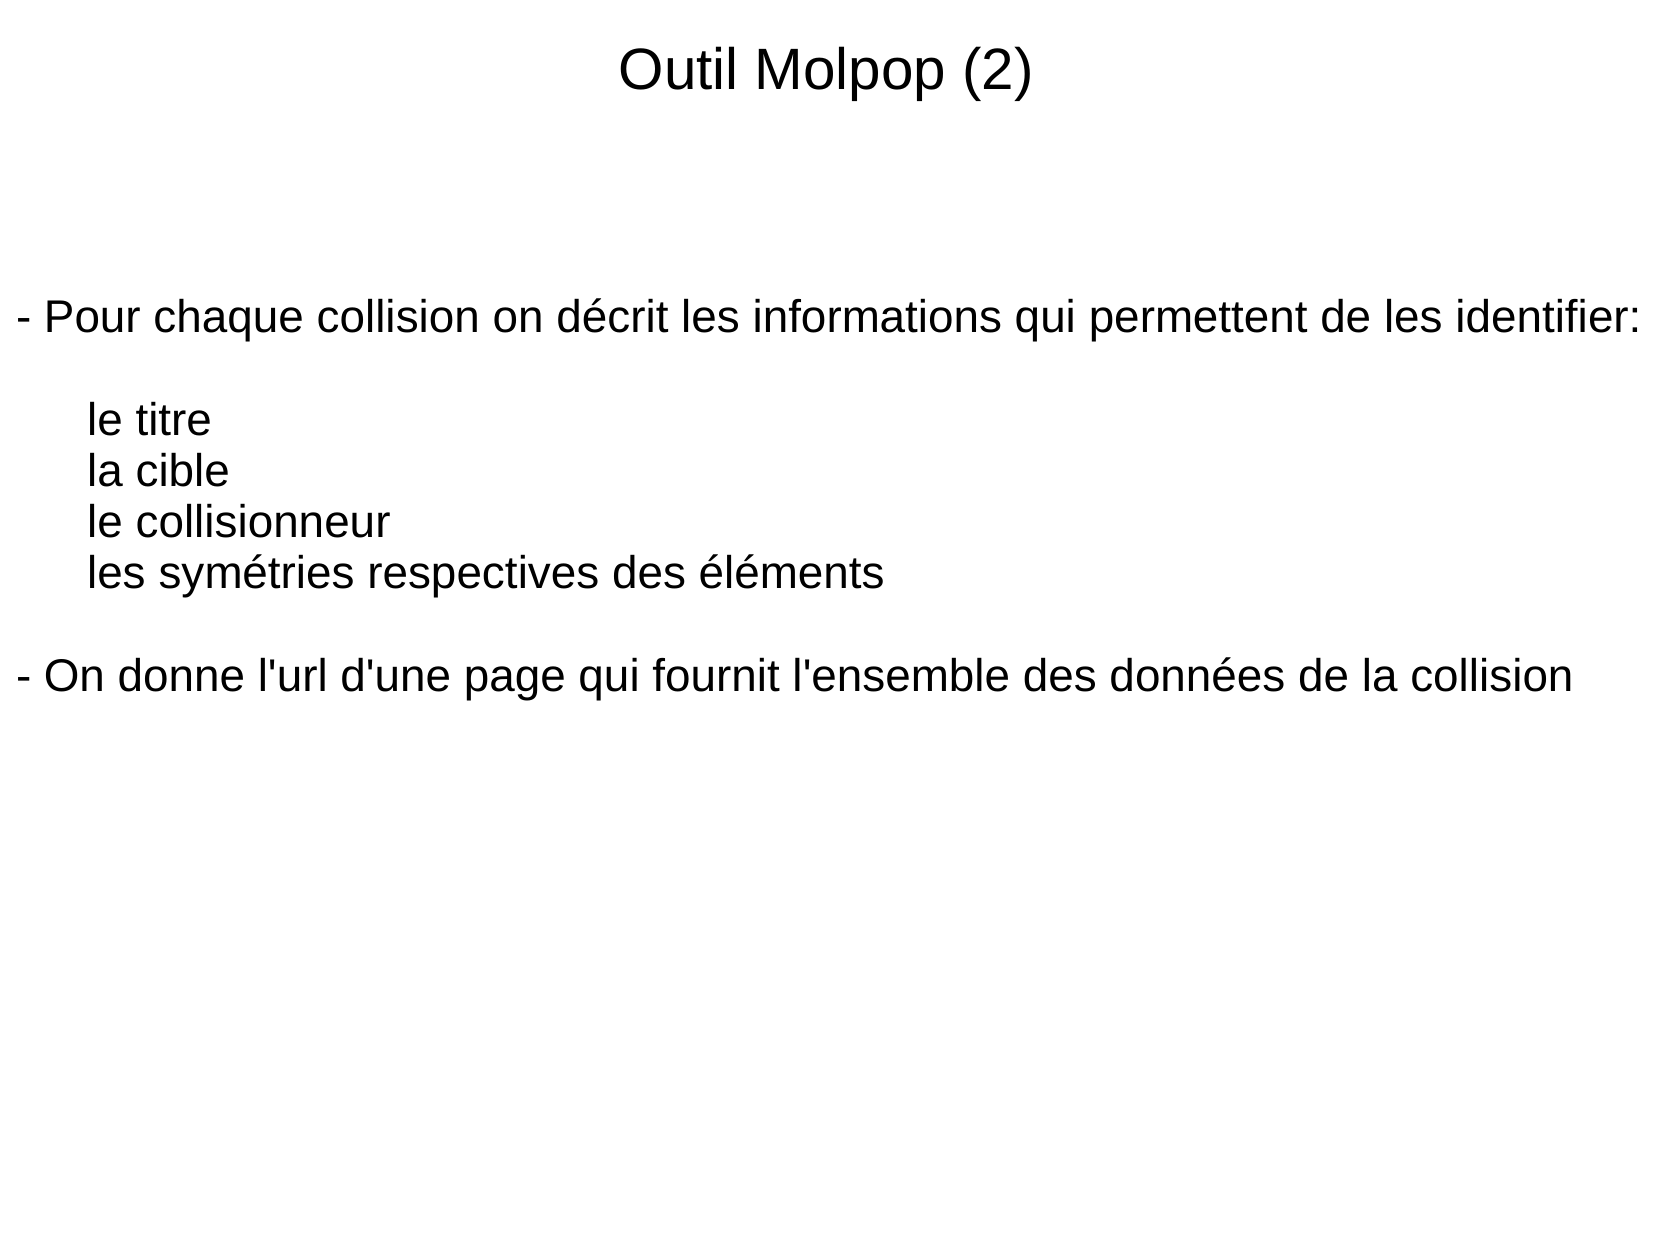

Outil Molpop (2)
- Pour chaque collision on décrit les informations qui permettent de les identifier:
le titre
la cible
le collisionneur
les symétries respectives des éléments
- On donne l'url d'une page qui fournit l'ensemble des données de la collision